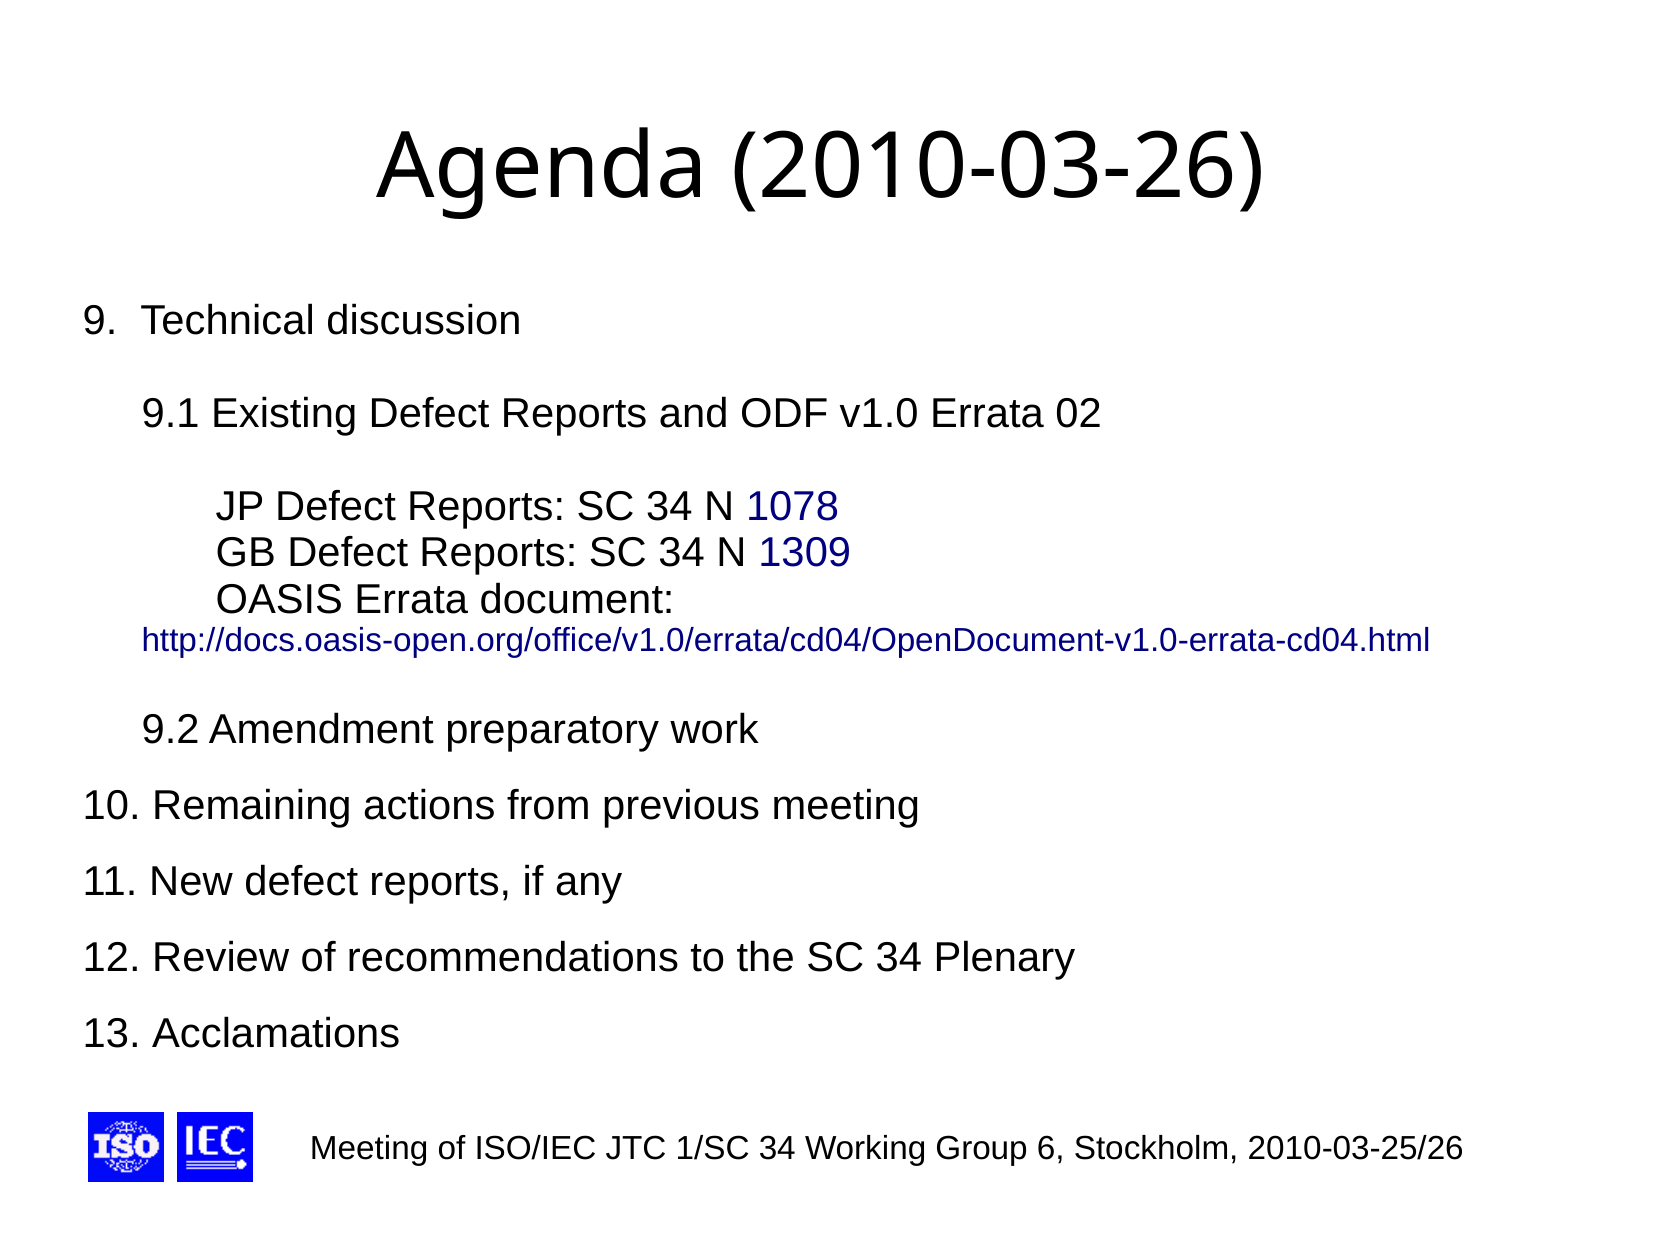

Agenda (2010-03-26)
# Technical discussion 9.1 Existing Defect Reports and ODF v1.0 Errata 02 JP Defect Reports: SC 34 N 1078 GB Defect Reports: SC 34 N 1309 OASIS Errata document: http://docs.oasis-open.org/office/v1.0/errata/cd04/OpenDocument-v1.0-errata-cd04.html 9.2 Amendment preparatory work
 Remaining actions from previous meeting
 New defect reports, if any
 Review of recommendations to the SC 34 Plenary
 Acclamations